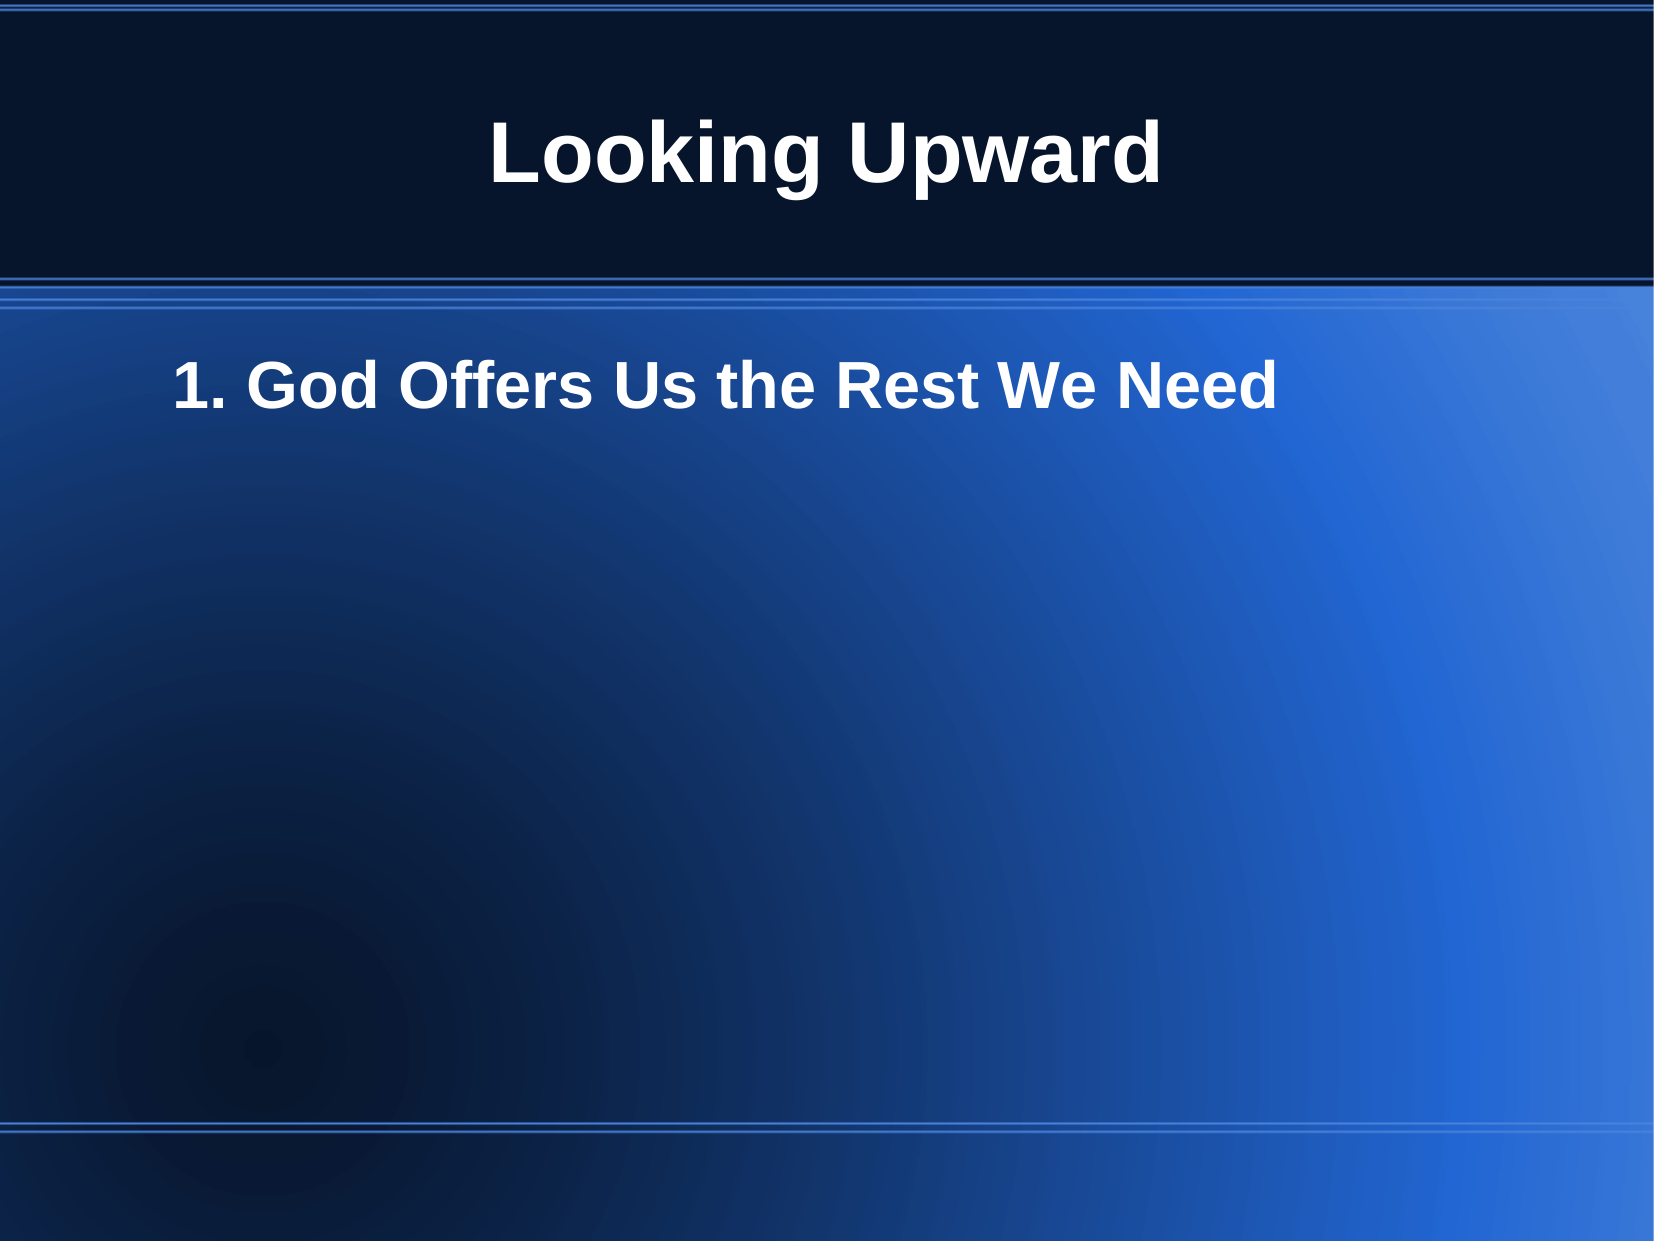

# Looking Upward
1. God Offers Us the Rest We Need